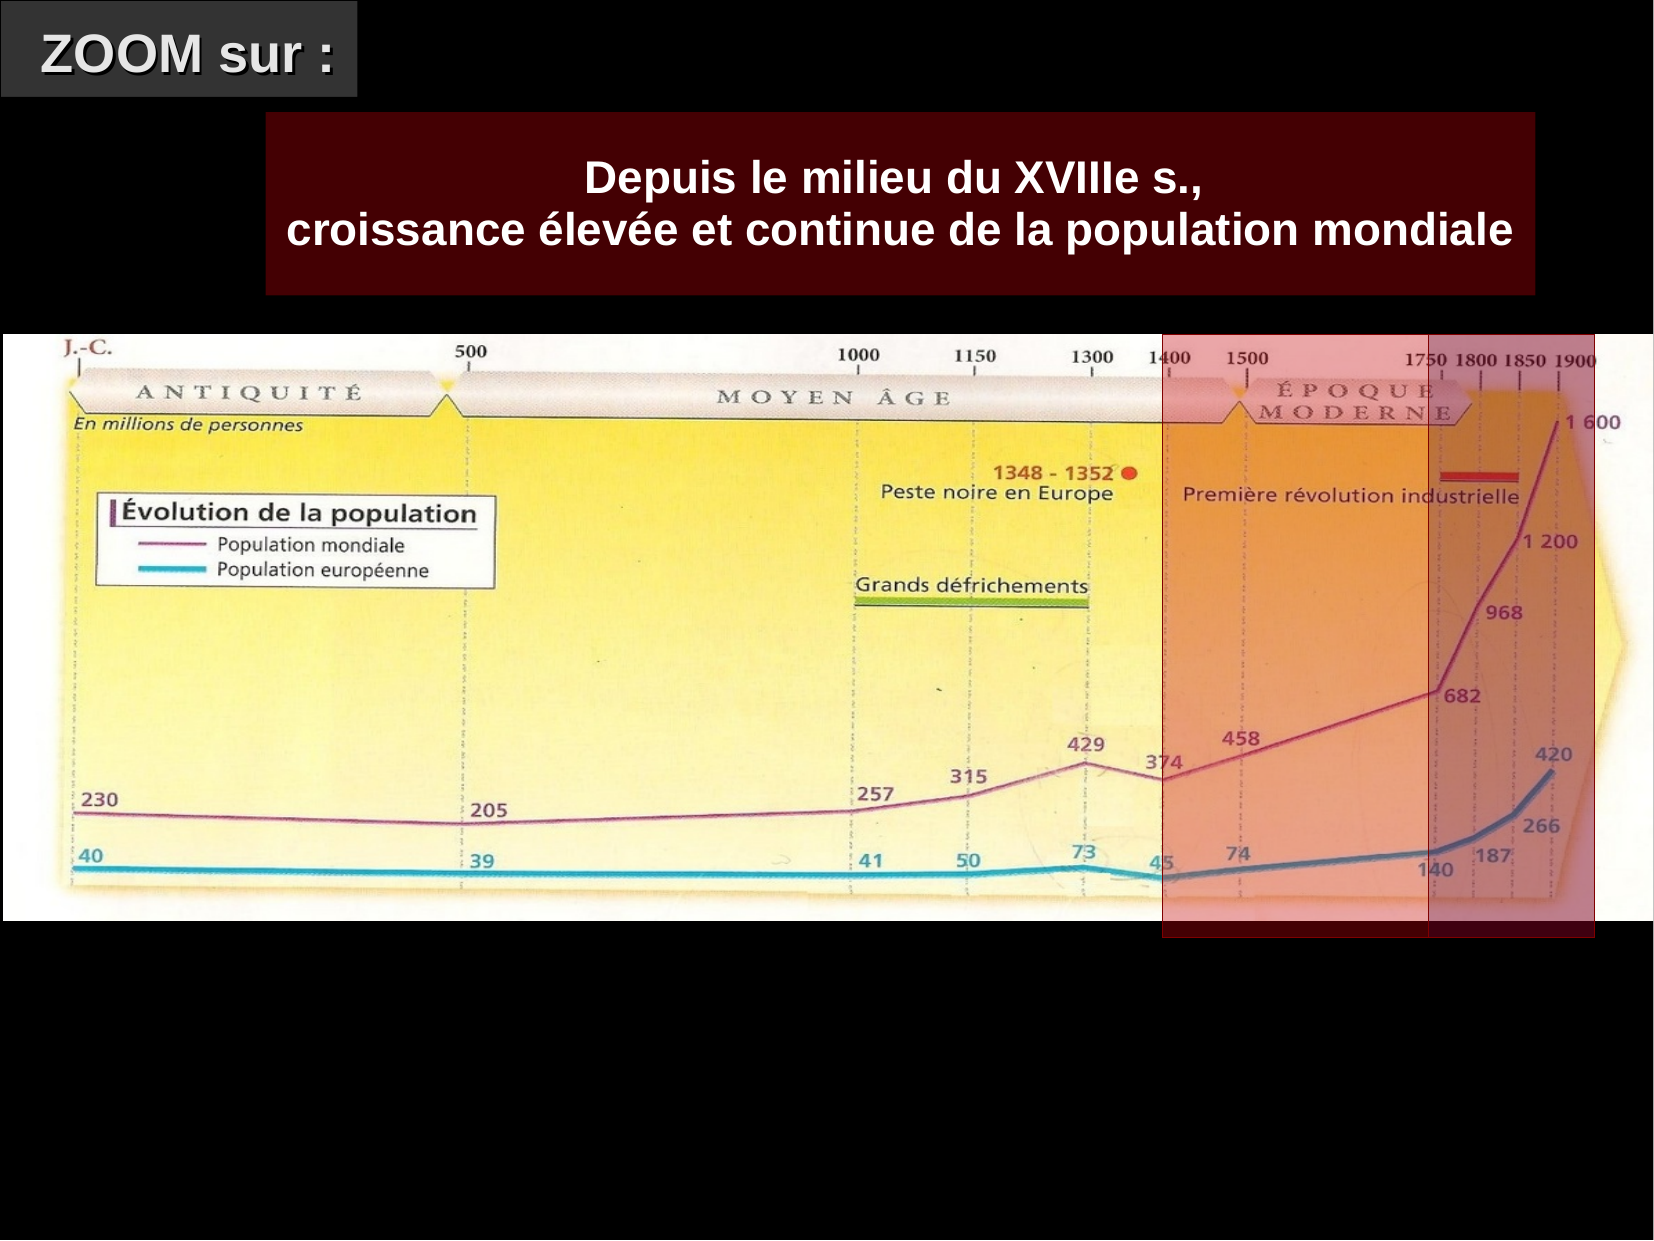

ZOOM sur :
Depuis le milieu du XVIIIe s.,
croissance élevée et continue de la population mondiale